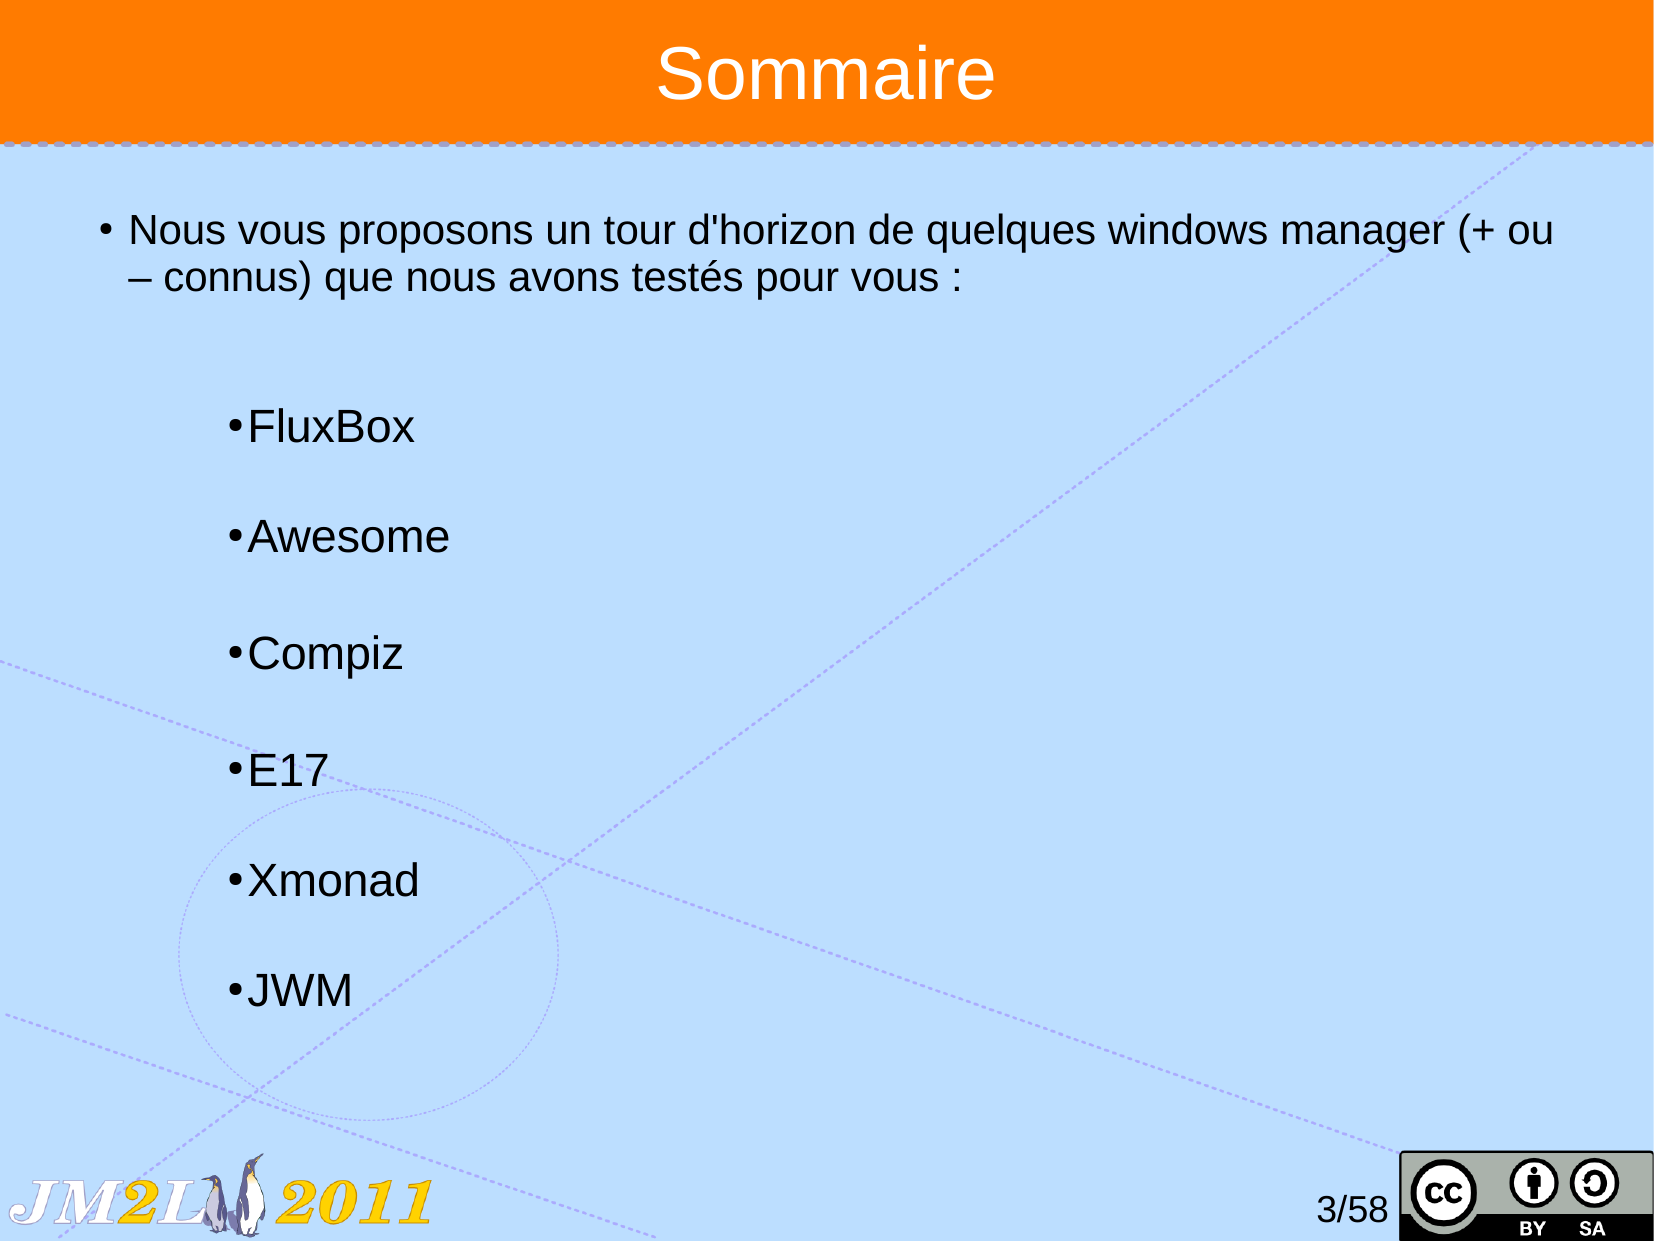

# Sommaire
Nous vous proposons un tour d'horizon de quelques windows manager (+ ou – connus) que nous avons testés pour vous :
FluxBox
Awesome
Compiz
E17
Xmonad
JWM